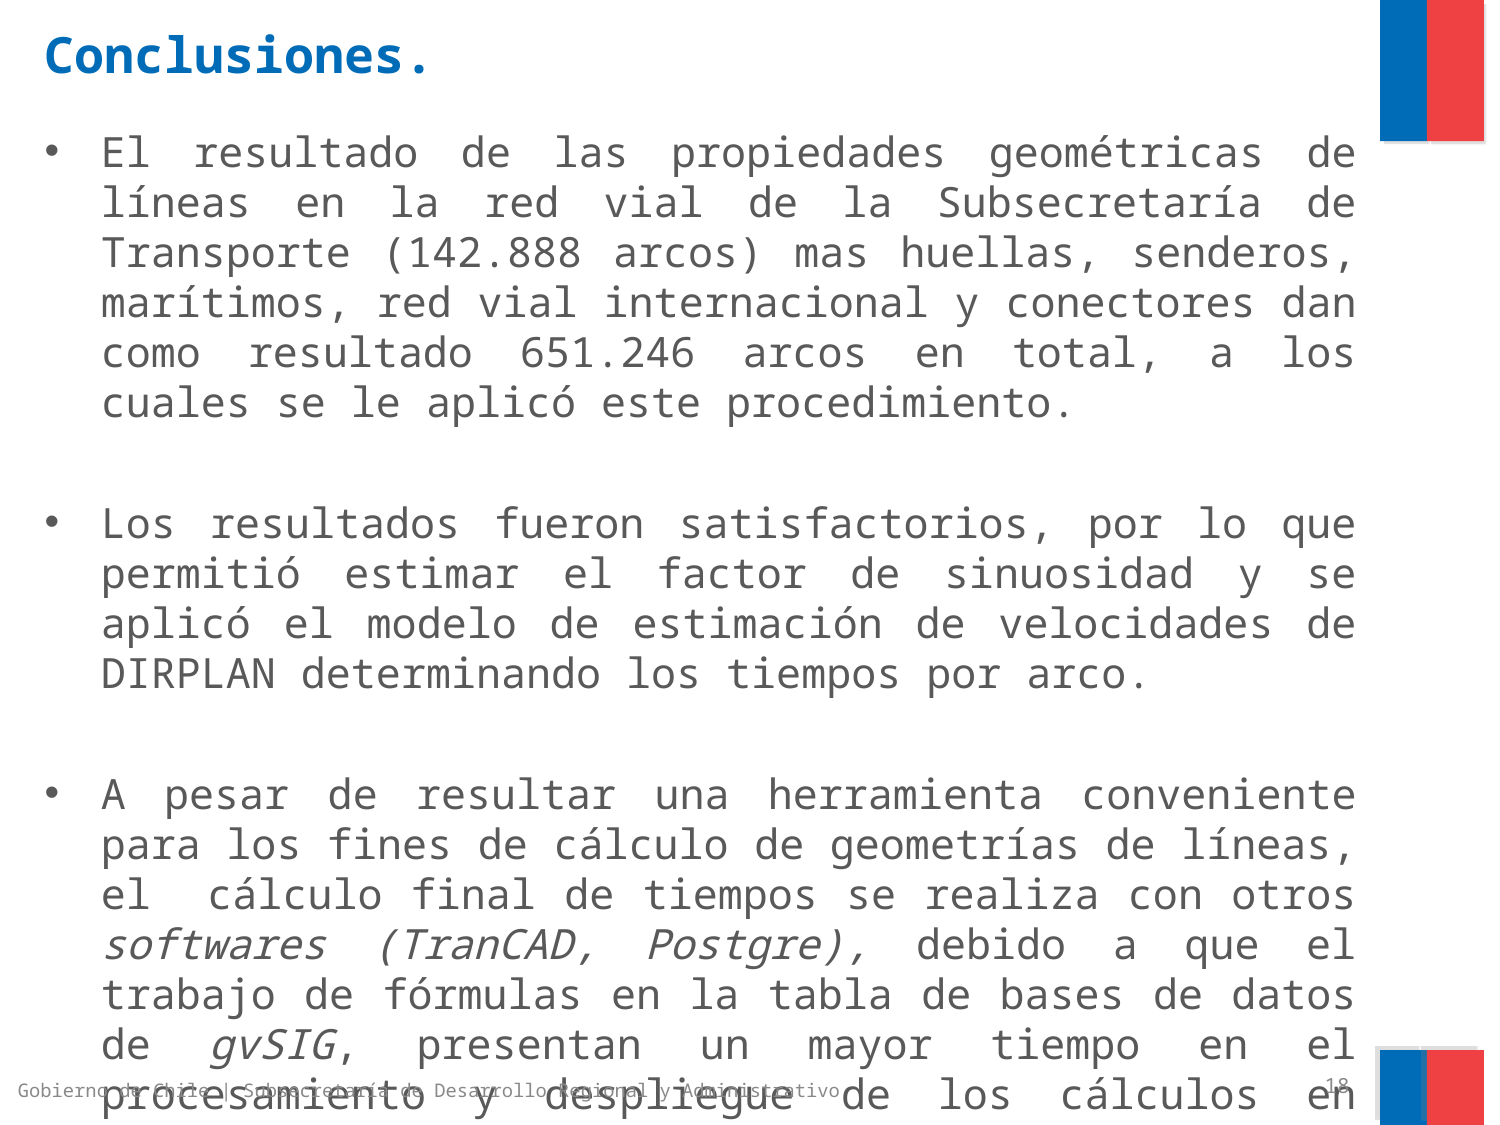

# Conclusiones.
El resultado de las propiedades geométricas de líneas en la red vial de la Subsecretaría de Transporte (142.888 arcos) mas huellas, senderos, marítimos, red vial internacional y conectores dan como resultado 651.246 arcos en total, a los cuales se le aplicó este procedimiento.
Los resultados fueron satisfactorios, por lo que permitió estimar el factor de sinuosidad y se aplicó el modelo de estimación de velocidades de DIRPLAN determinando los tiempos por arco.
A pesar de resultar una herramienta conveniente para los fines de cálculo de geometrías de líneas, el cálculo final de tiempos se realiza con otros softwares (TranCAD, Postgre), debido a que el trabajo de fórmulas en la tabla de bases de datos de gvSIG, presentan un mayor tiempo en el procesamiento y despliegue de los cálculos en tabla.
Gobierno de Chile | Subsecretaría de Desarrollo Regional y Administrativo